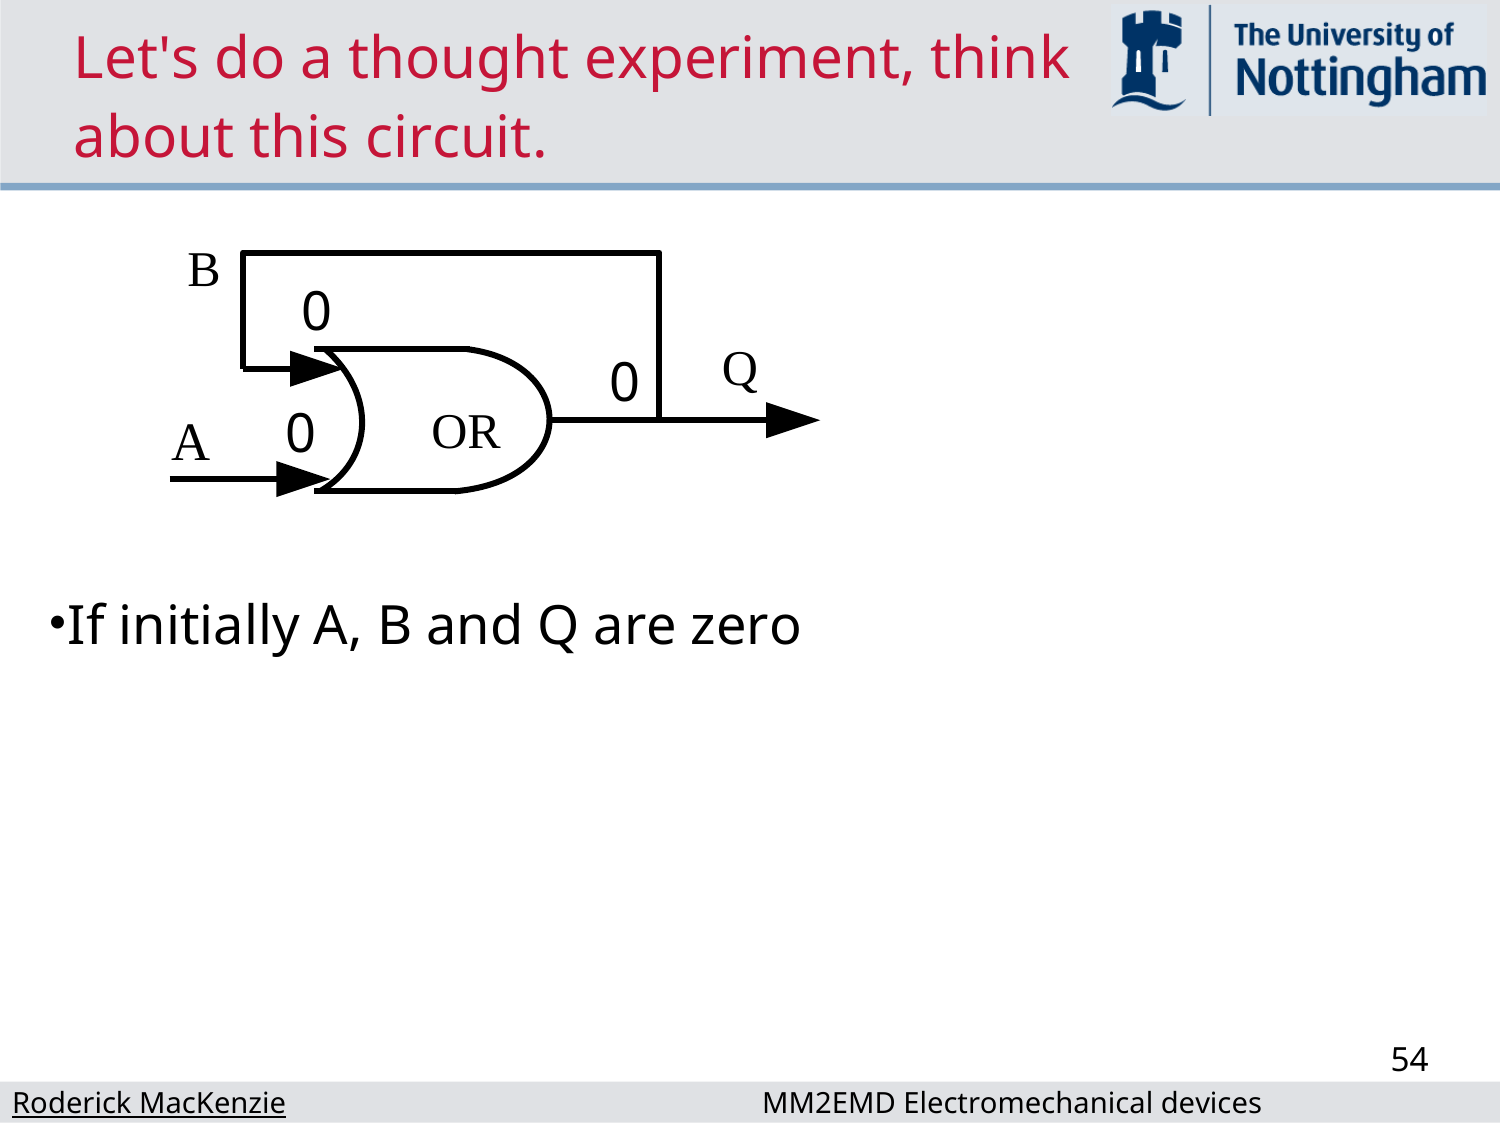

# Let's do a thought experiment, think about this circuit.
B
0
Q
0
0
OR
A
If initially A, B and Q are zero